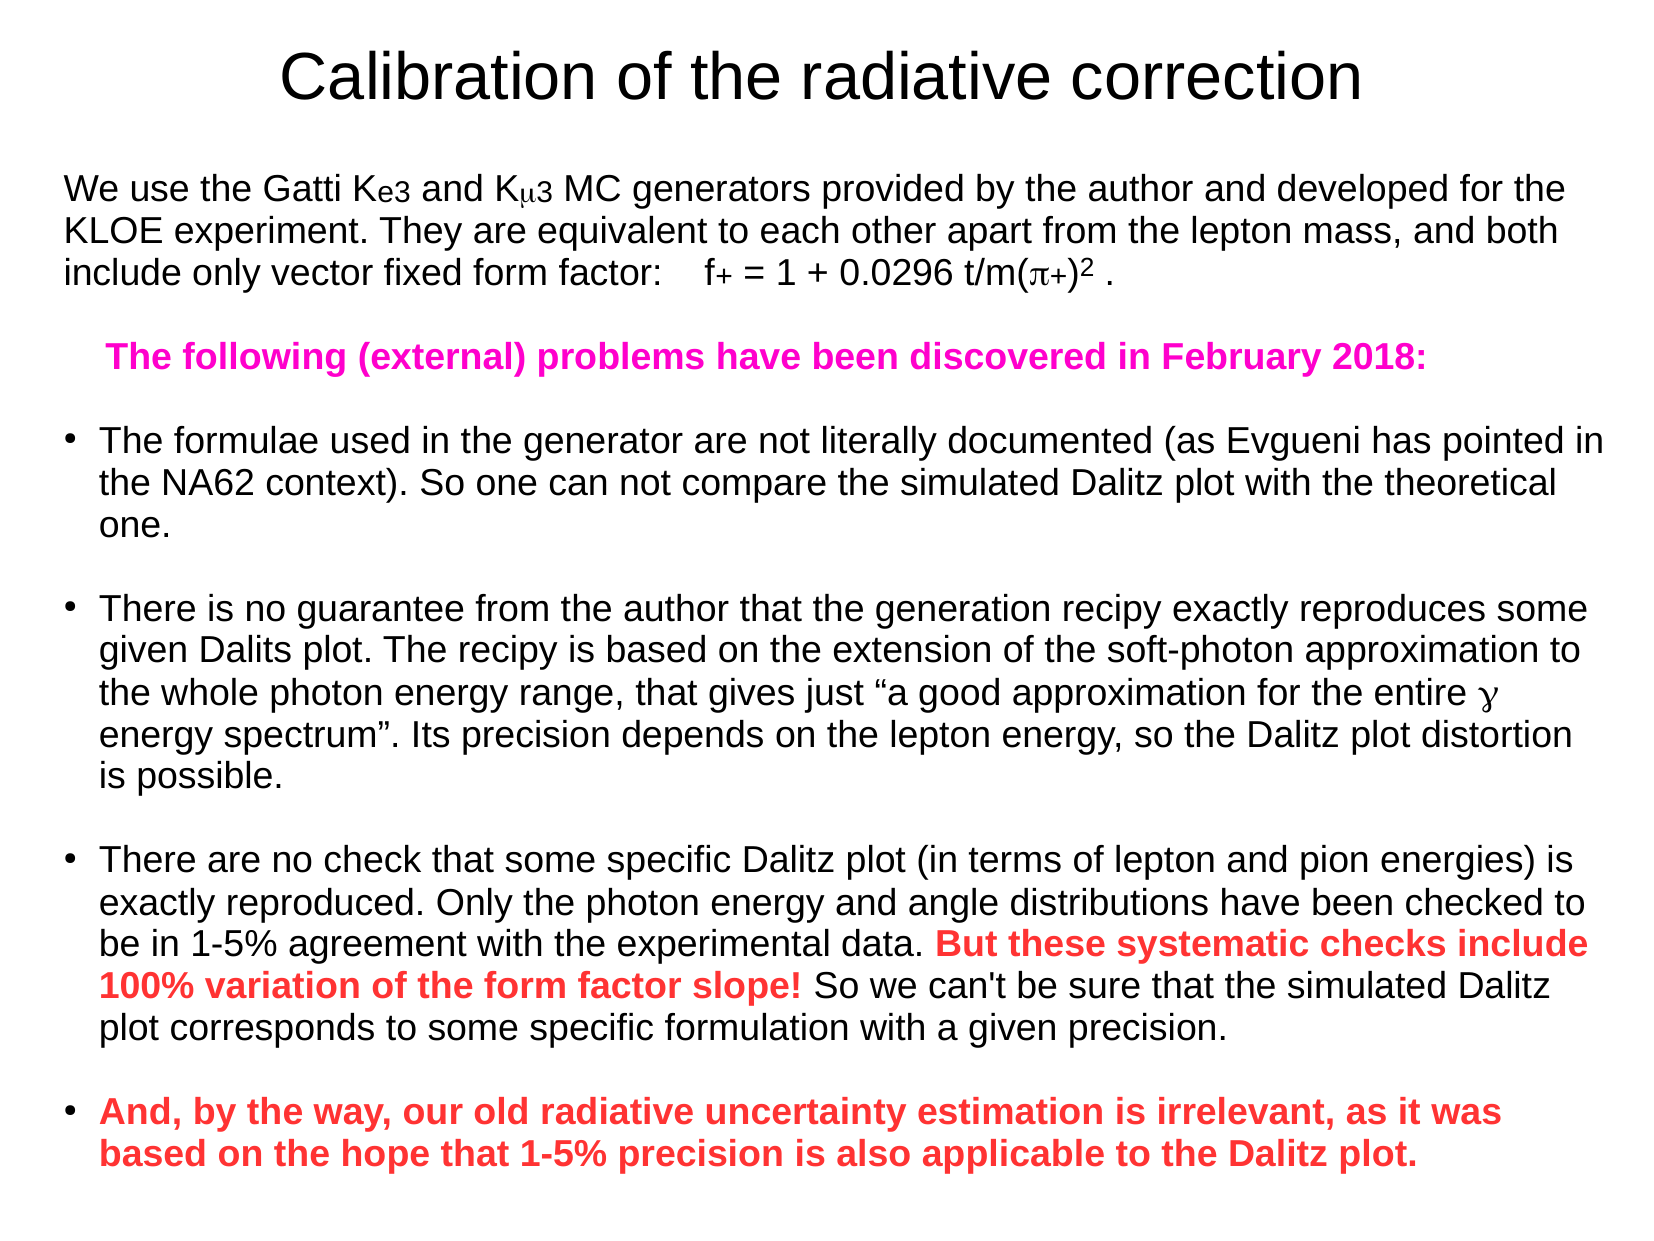

# Calibration of the radiative correction
We use the Gatti Ke3 and Km3 MC generators provided by the author and developed for the KLOE experiment. They are equivalent to each other apart from the lepton mass, and both include only vector fixed form factor: f+ = 1 + 0.0296 t/m(p+)2 .
 The following (external) problems have been discovered in February 2018:
The formulae used in the generator are not literally documented (as Evgueni has pointed in the NA62 context). So one can not compare the simulated Dalitz plot with the theoretical one.
There is no guarantee from the author that the generation recipy exactly reproduces some given Dalits plot. The recipy is based on the extension of the soft-photon approximation to the whole photon energy range, that gives just “a good approximation for the entire g energy spectrum”. Its precision depends on the lepton energy, so the Dalitz plot distortion is possible.
There are no check that some specific Dalitz plot (in terms of lepton and pion energies) is exactly reproduced. Only the photon energy and angle distributions have been checked to be in 1-5% agreement with the experimental data. But these systematic checks include 100% variation of the form factor slope! So we can't be sure that the simulated Dalitz plot corresponds to some specific formulation with a given precision.
And, by the way, our old radiative uncertainty estimation is irrelevant, as it was based on the hope that 1-5% precision is also applicable to the Dalitz plot.